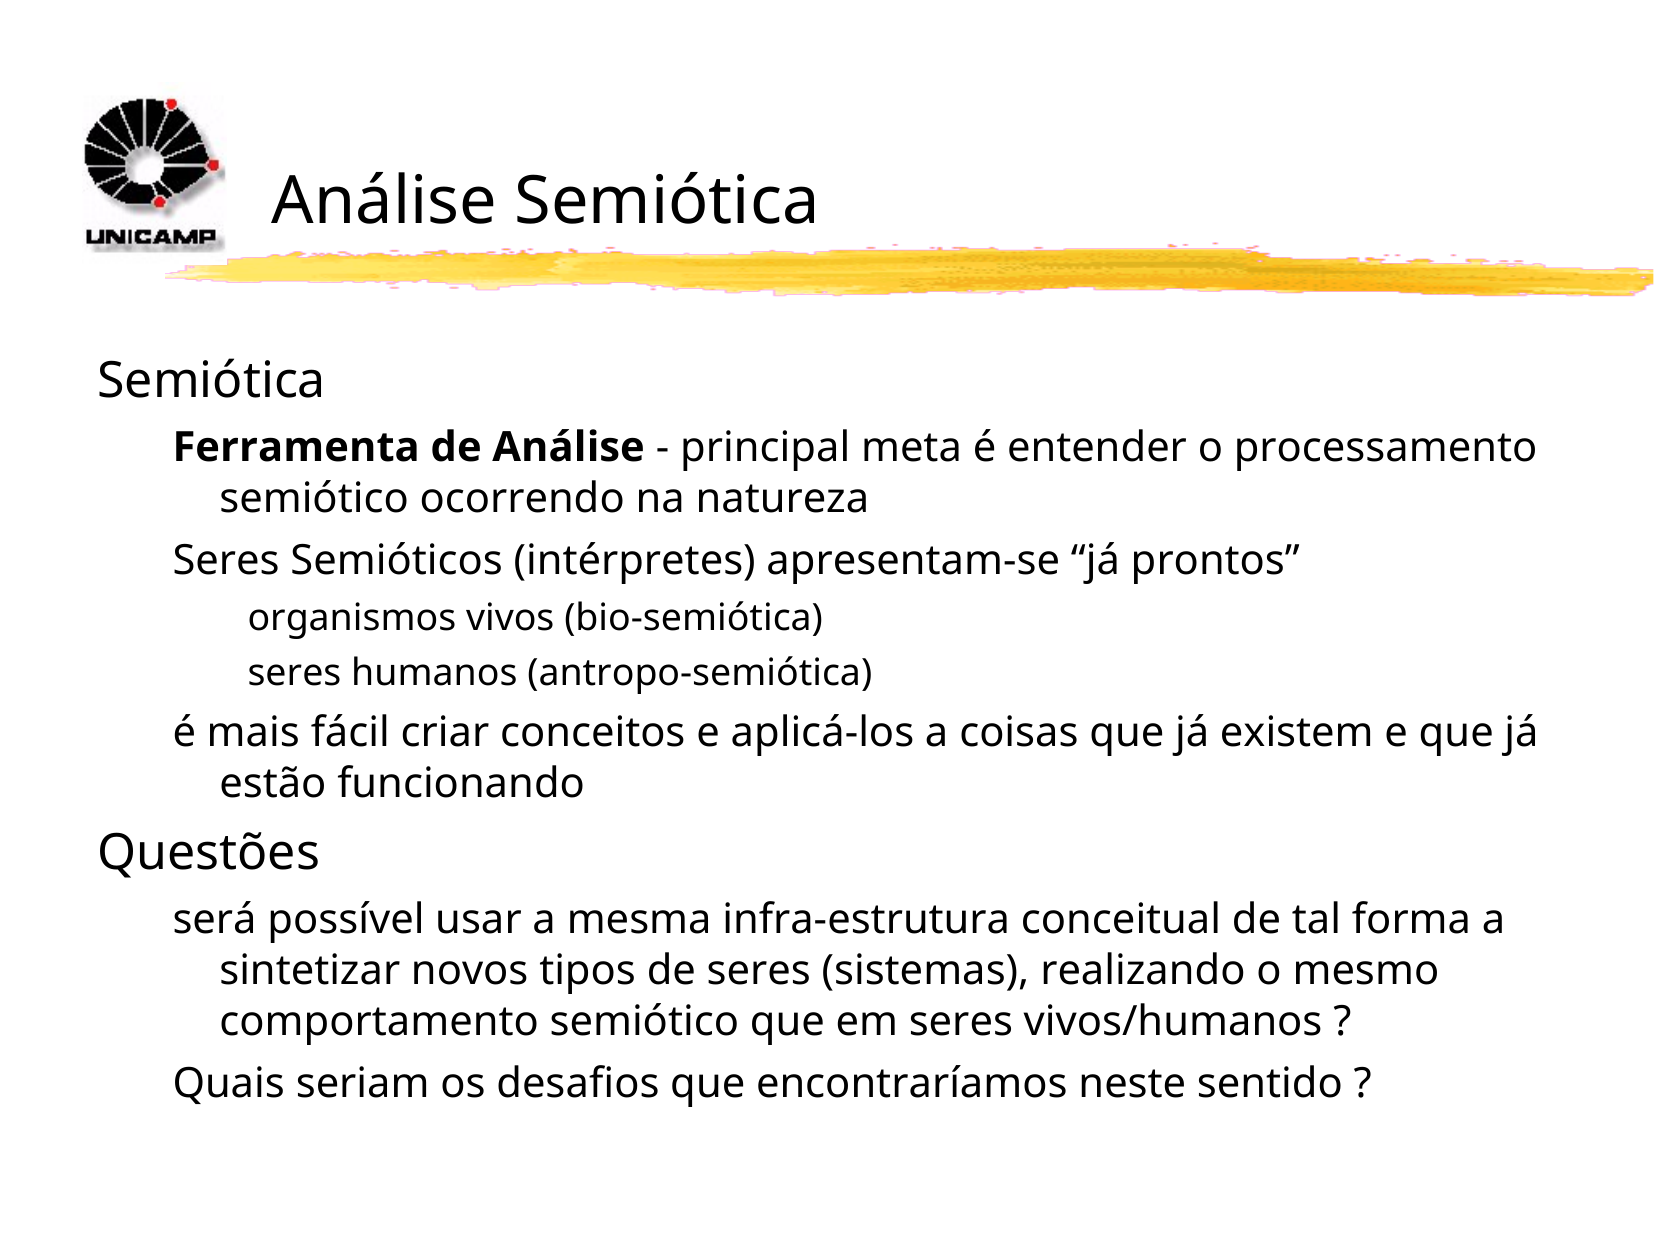

# Análise Semiótica
Semiótica
Ferramenta de Análise - principal meta é entender o processamento semiótico ocorrendo na natureza
Seres Semióticos (intérpretes) apresentam-se “já prontos”
organismos vivos (bio-semiótica)
seres humanos (antropo-semiótica)
é mais fácil criar conceitos e aplicá-los a coisas que já existem e que já estão funcionando
Questões
será possível usar a mesma infra-estrutura conceitual de tal forma a sintetizar novos tipos de seres (sistemas), realizando o mesmo comportamento semiótico que em seres vivos/humanos ?
Quais seriam os desafios que encontraríamos neste sentido ?